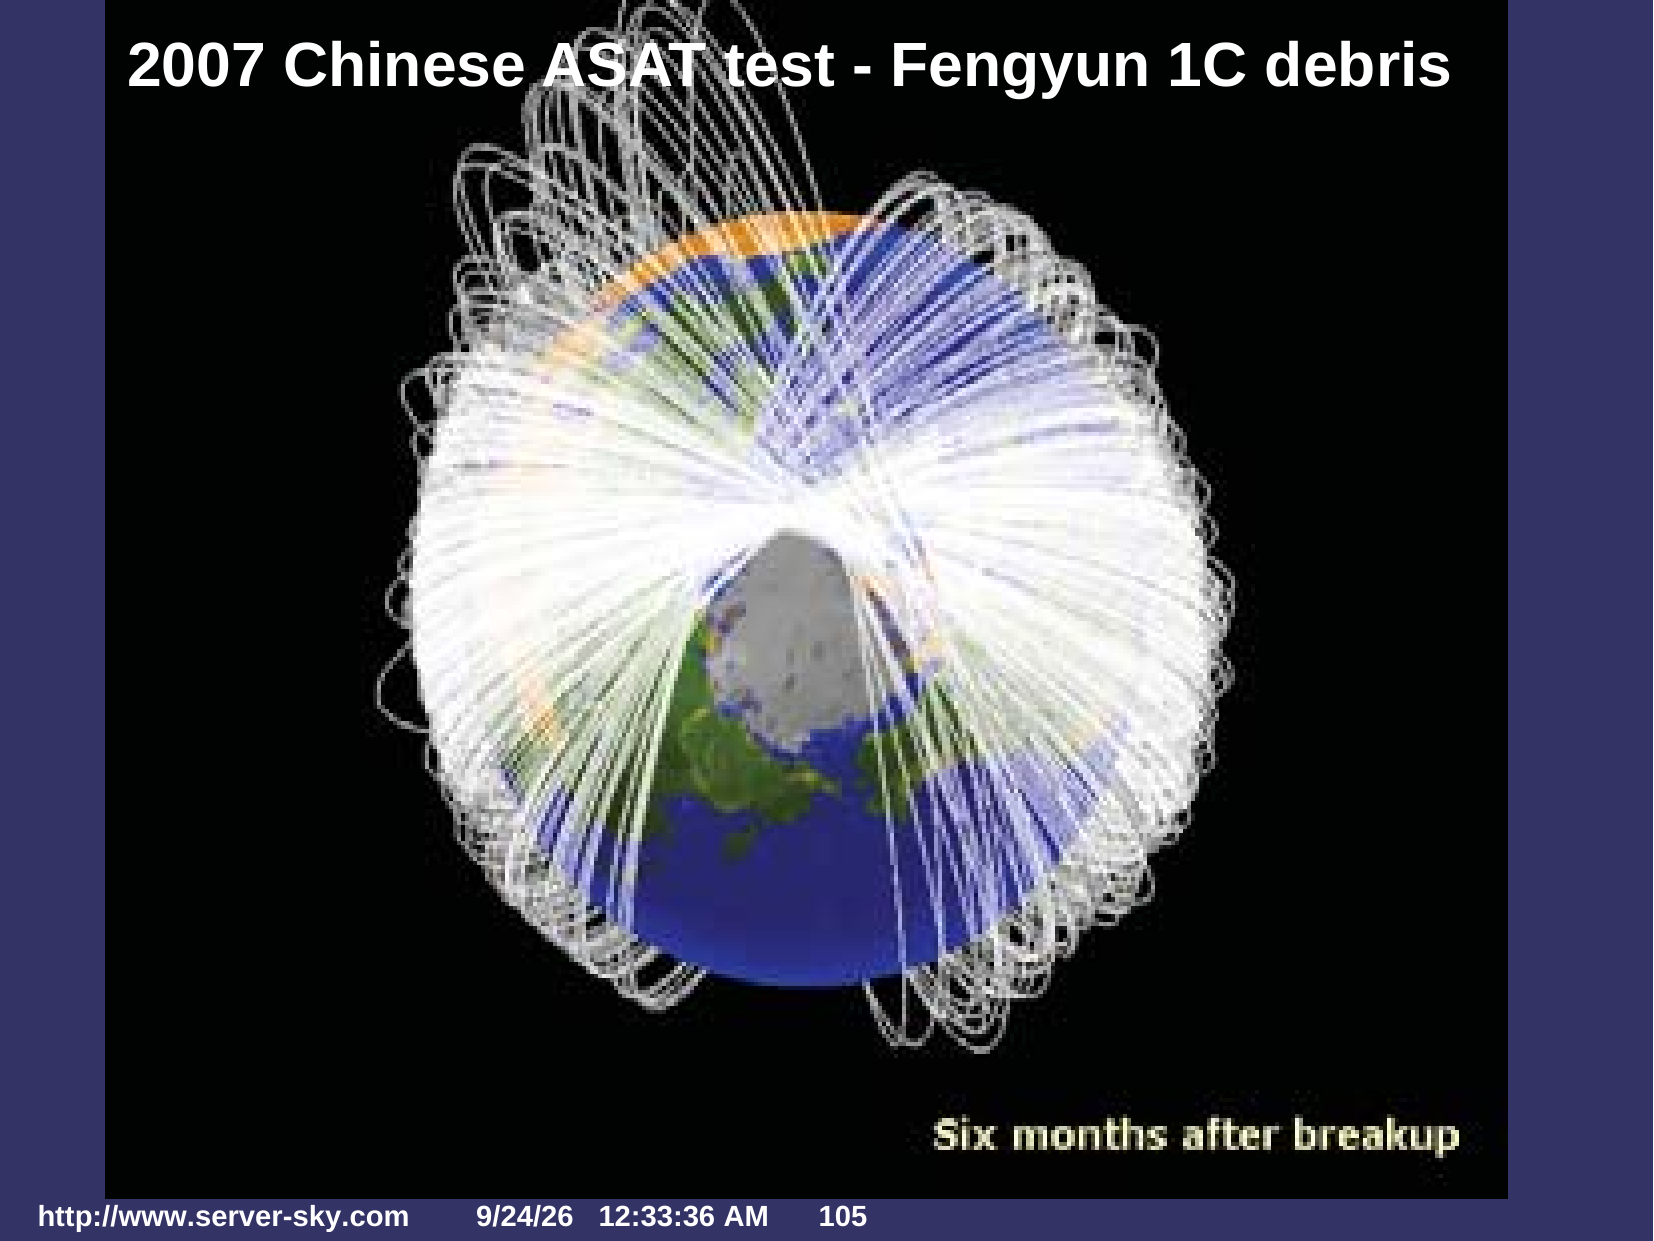

2007 Chinese ASAT test - Fengyun 1C debris